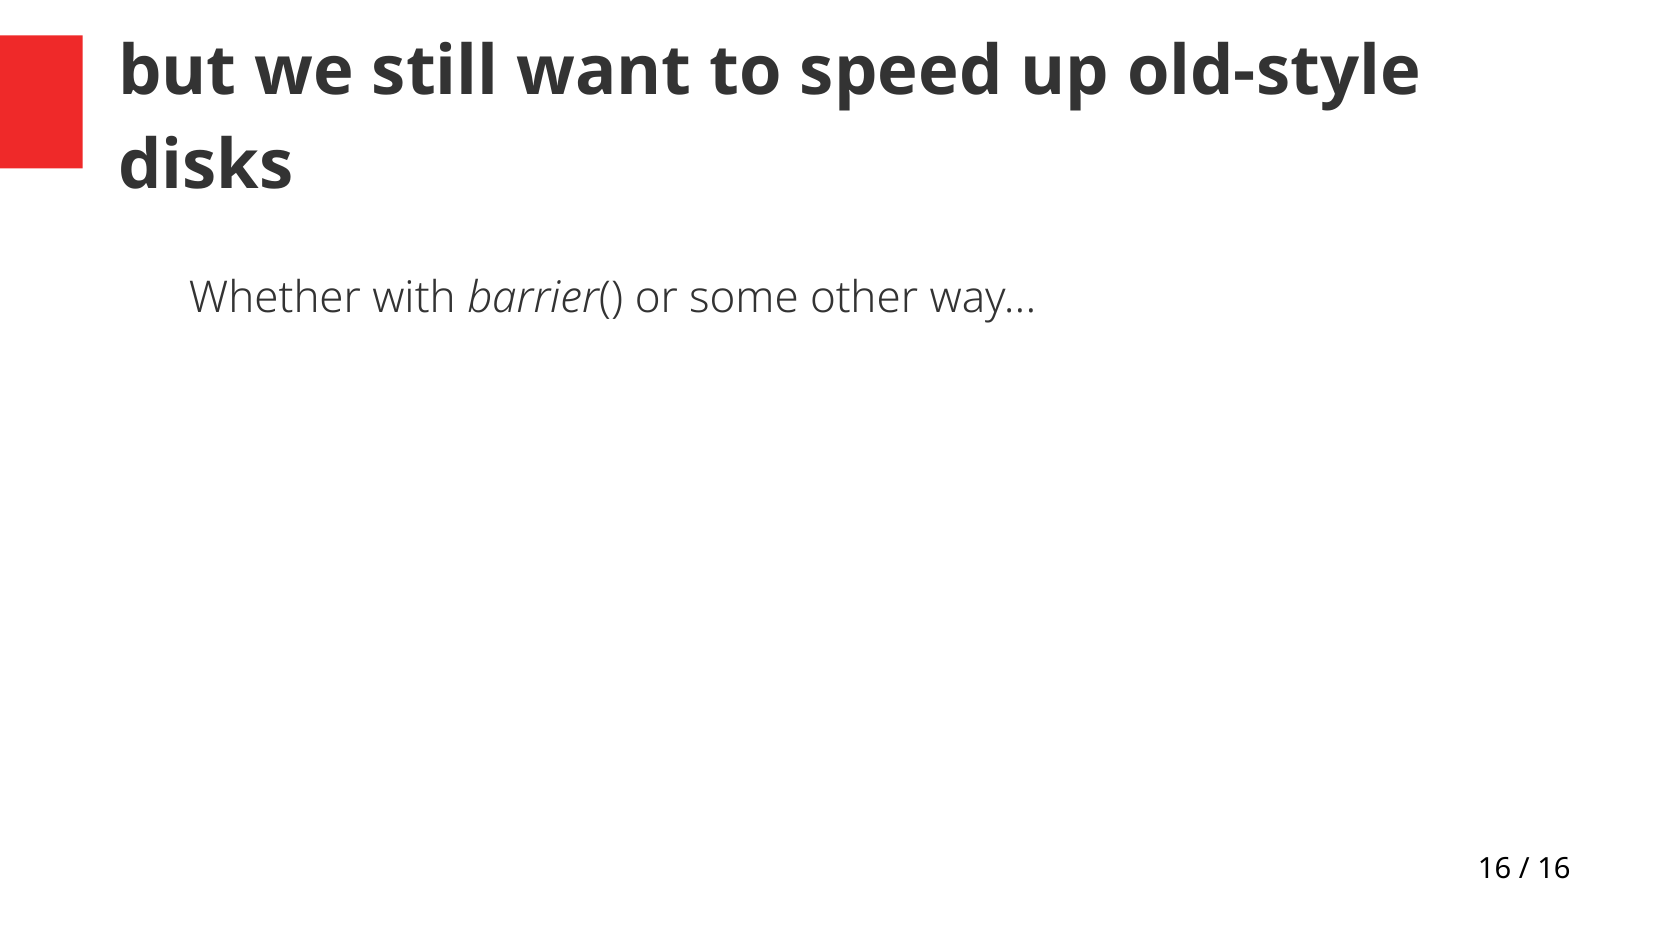

# but we still want to speed up old-style disks
Whether with barrier() or some other way...
16